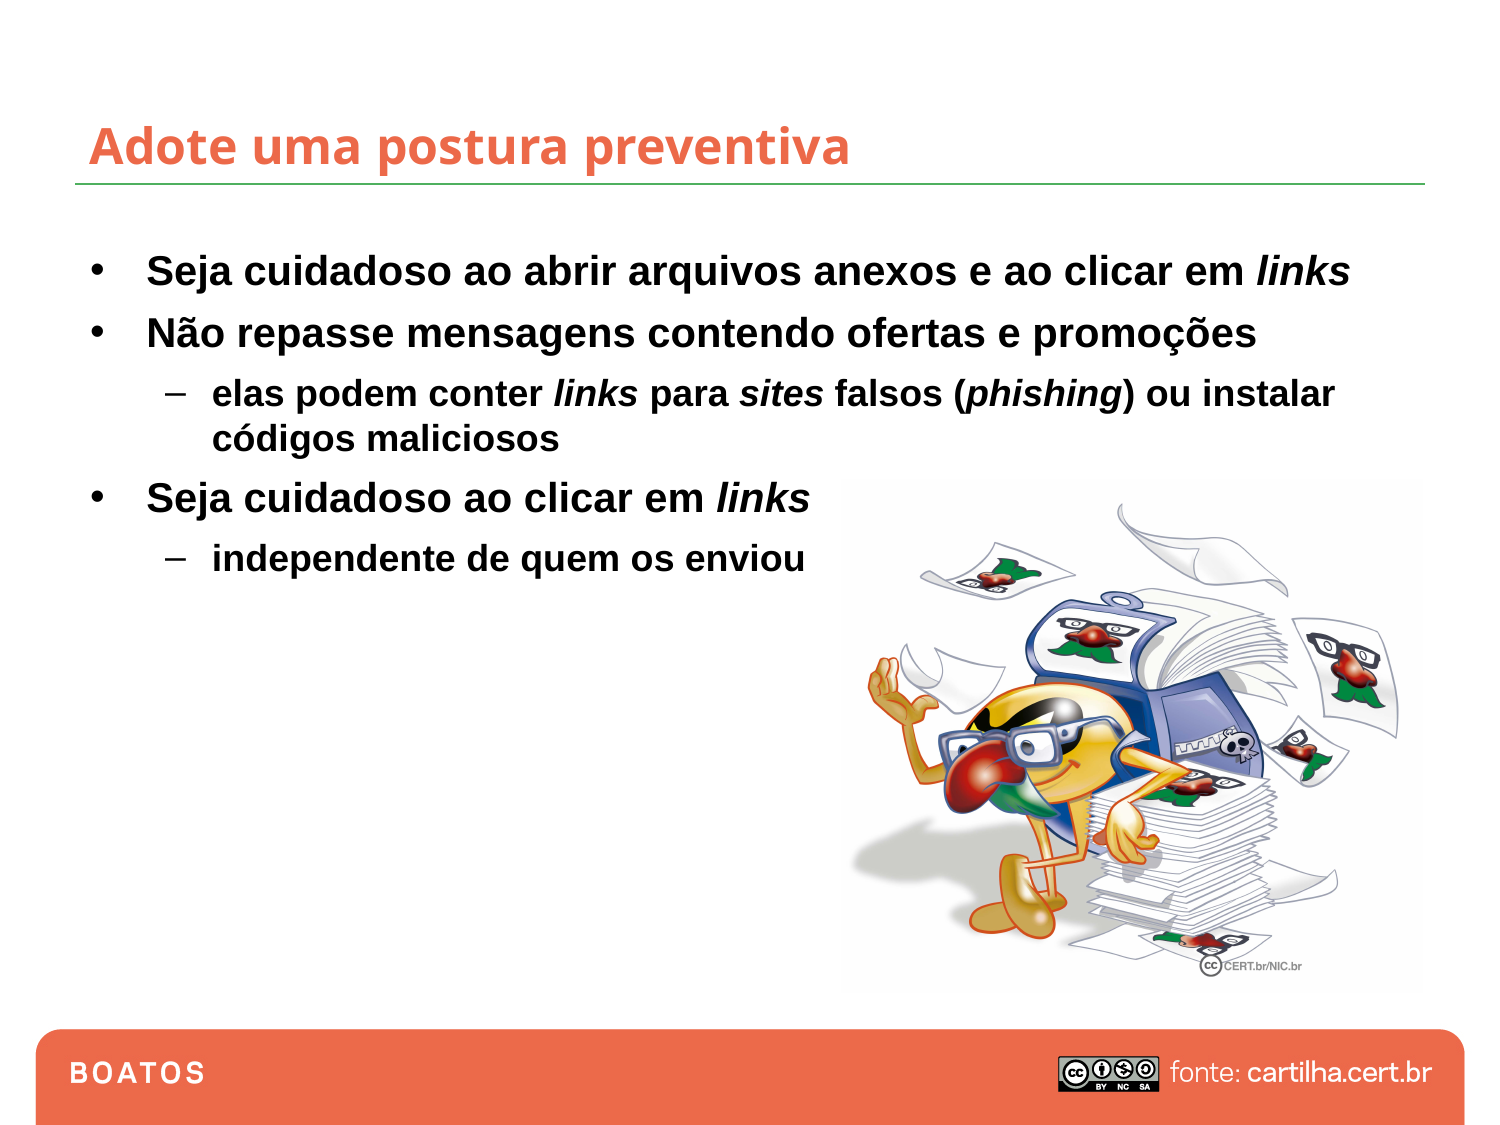

# Adote uma postura preventiva
Seja cuidadoso ao abrir arquivos anexos e ao clicar em links
Não repasse mensagens contendo ofertas e promoções
elas podem conter links para sites falsos (phishing) ou instalar códigos maliciosos
Seja cuidadoso ao clicar em links
independente de quem os enviou